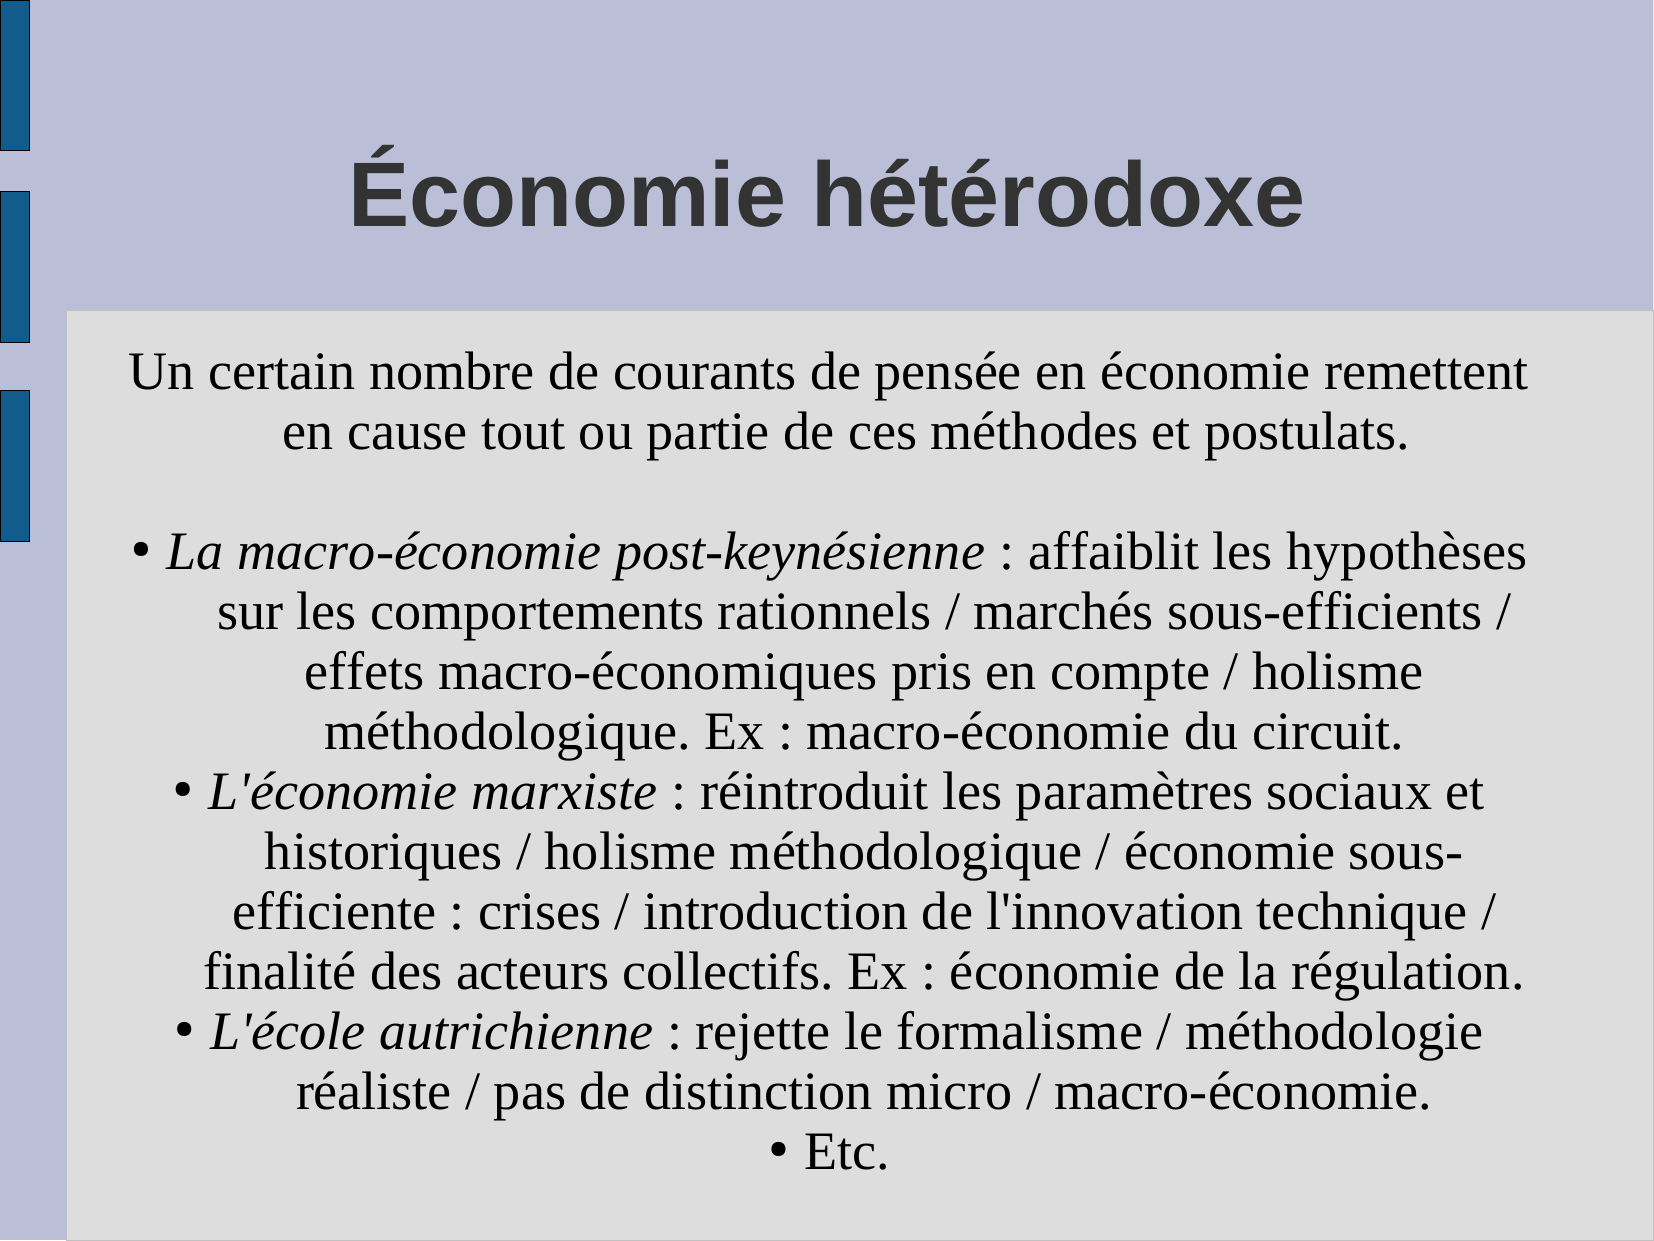

# Économie hétérodoxe
Un certain nombre de courants de pensée en économie remettent en cause tout ou partie de ces méthodes et postulats.
La macro-économie post-keynésienne : affaiblit les hypothèses sur les comportements rationnels / marchés sous-efficients / effets macro-économiques pris en compte / holisme méthodologique. Ex : macro-économie du circuit.
L'économie marxiste : réintroduit les paramètres sociaux et historiques / holisme méthodologique / économie sous-efficiente : crises / introduction de l'innovation technique / finalité des acteurs collectifs. Ex : économie de la régulation.
L'école autrichienne : rejette le formalisme / méthodologie réaliste / pas de distinction micro / macro-économie.
Etc.